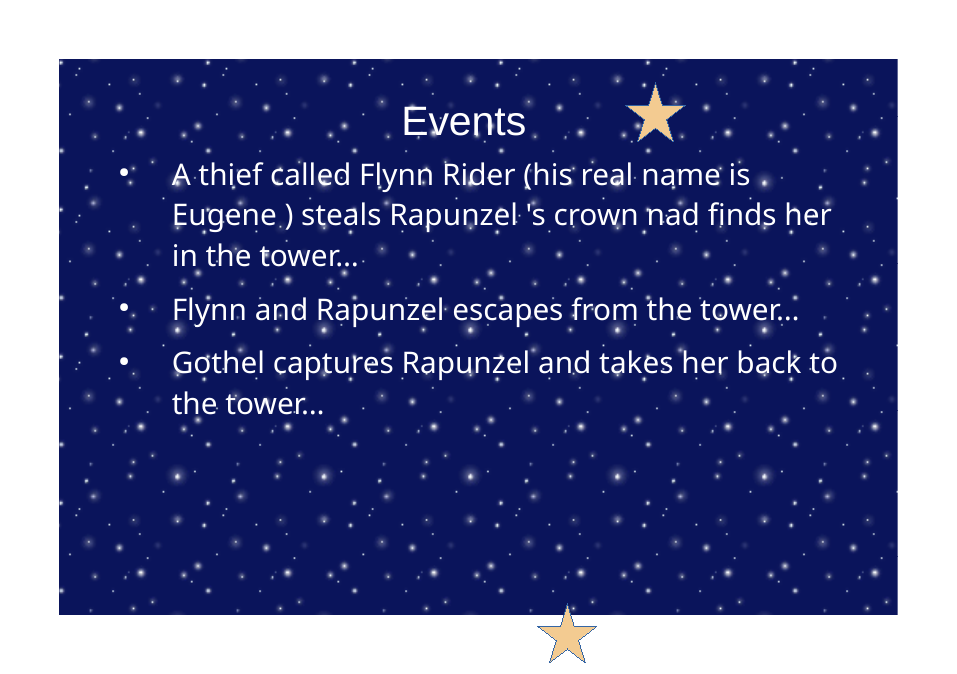

# Events
A thief called Flynn Rider (his real name is Eugene ) steals Rapunzel 's crown nad finds her in the tower…
Flynn and Rapunzel escapes from the tower…
Gothel captures Rapunzel and takes her back to the tower…
Events
Gothel discovers , that princes Rapunzel's hair has healing properties.
 Mother Gothel takes baby Rapunzel and raiser her as her own daugther in an isolated
Once a year , the King and Queen releases shy lanters on Rapunzel 's birthey
A thief called Flynn Rider (his real name is Eugene ) steals Rapunzel 's crown nad finds her in the tower…
Flynn and Rapunzel escapes from the tower…
Gothel captures Rapunzel and takes her back to the tower…
Rapunzel realizes , that she is the missing proncess…
Eugene comes to rscue Rapunzel and Gothel attacks him..
Eugenecuts the Rapunzel 's hair off destroying the music…
Eugene and Rapunzel retrum tothe kingom and live happily ever after...